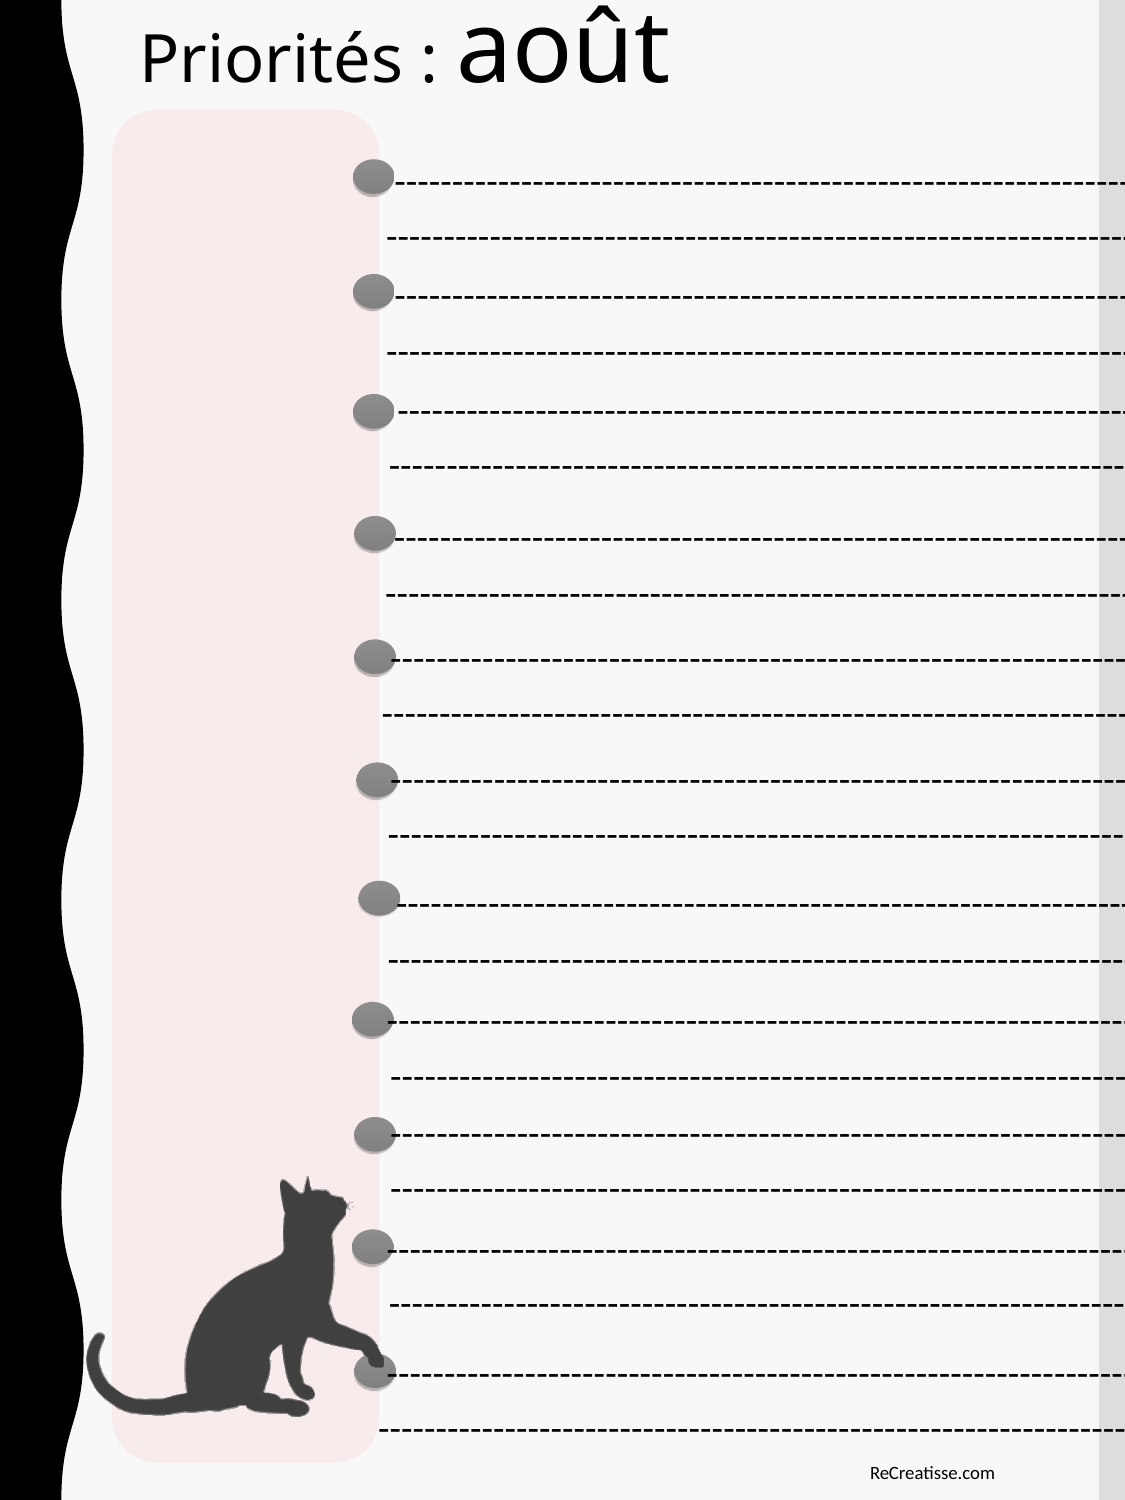

Priorités : août
--------------------------------------------------------------------------------------
--------------------------------------------------------------------------------------
--------------------------------------------------------------------------------------
--------------------------------------------------------------------------------------
--------------------------------------------------------------------------------------
--------------------------------------------------------------------------------------
--------------------------------------------------------------------------------------
--------------------------------------------------------------------------------------
--------------------------------------------------------------------------------------
--------------------------------------------------------------------------------------
--------------------------------------------------------------------------------------
--------------------------------------------------------------------------------------
--------------------------------------------------------------------------------------
--------------------------------------------------------------------------------------
--------------------------------------------------------------------------------------
--------------------------------------------------------------------------------------
--------------------------------------------------------------------------------------
--------------------------------------------------------------------------------------
--------------------------------------------------------------------------------------
--------------------------------------------------------------------------------------
--------------------------------------------------------------------------------------
--------------------------------------------------------------------------------------
ReCreatisse.com